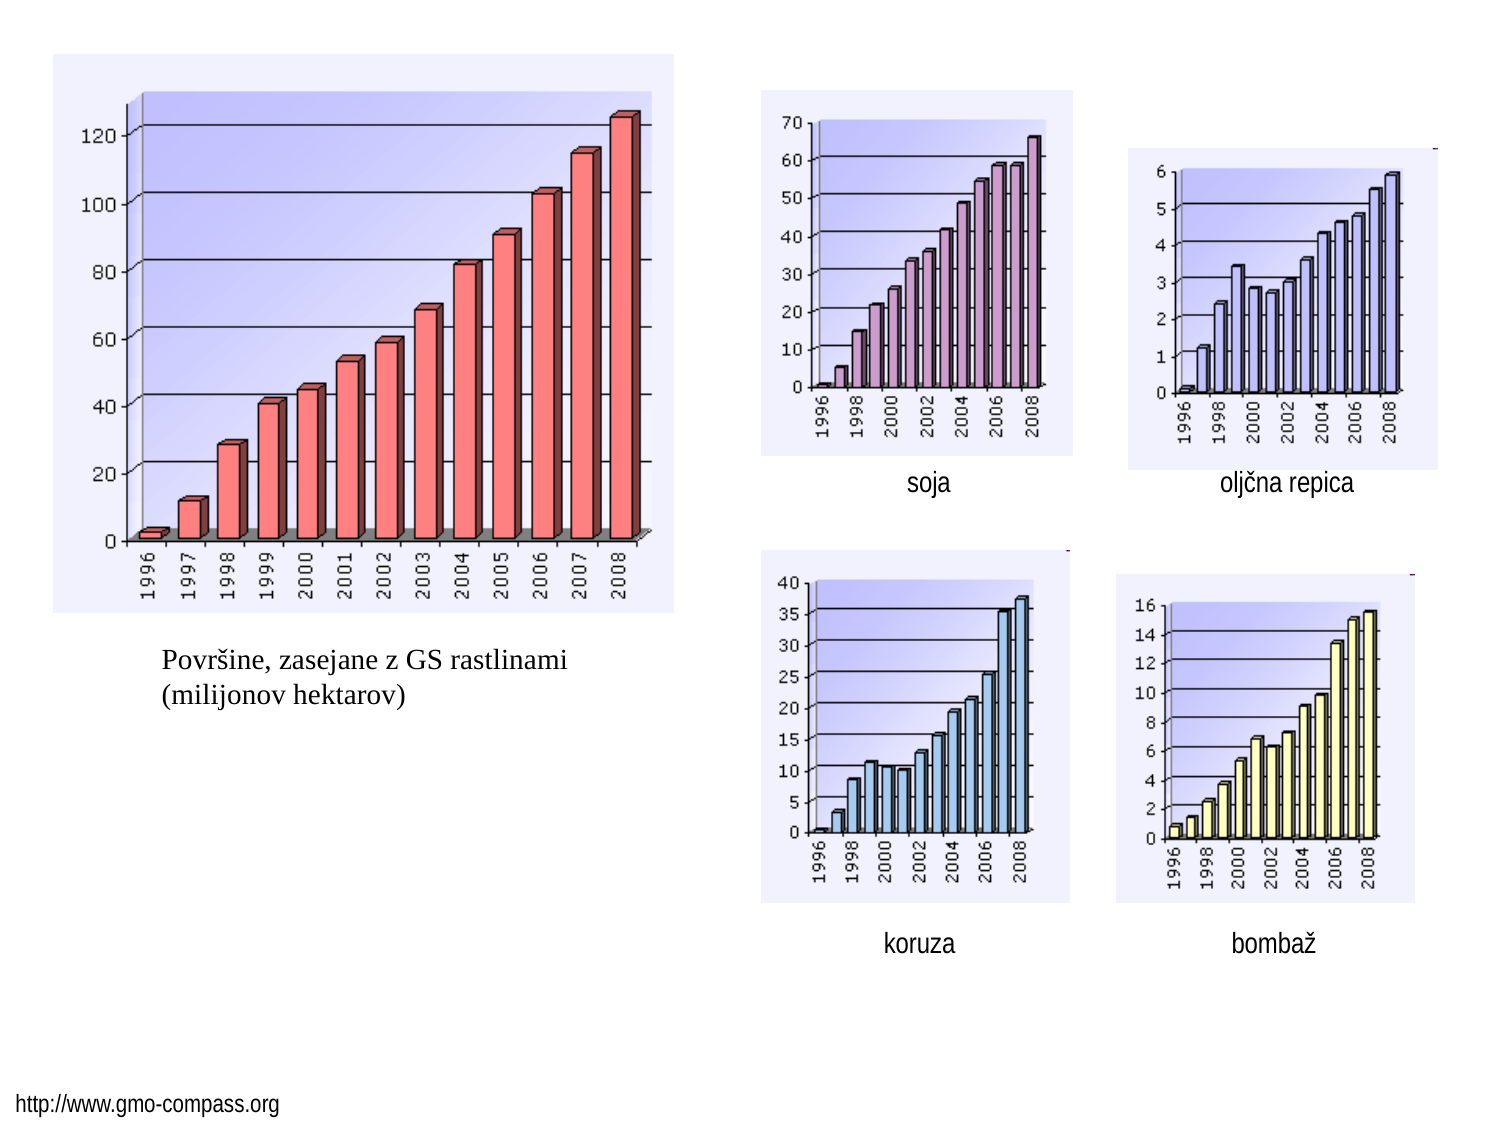

soja oljčna repica
Površine, zasejane z GS rastlinami
(milijonov hektarov)
koruza bombaž
http://www.gmo-compass.org